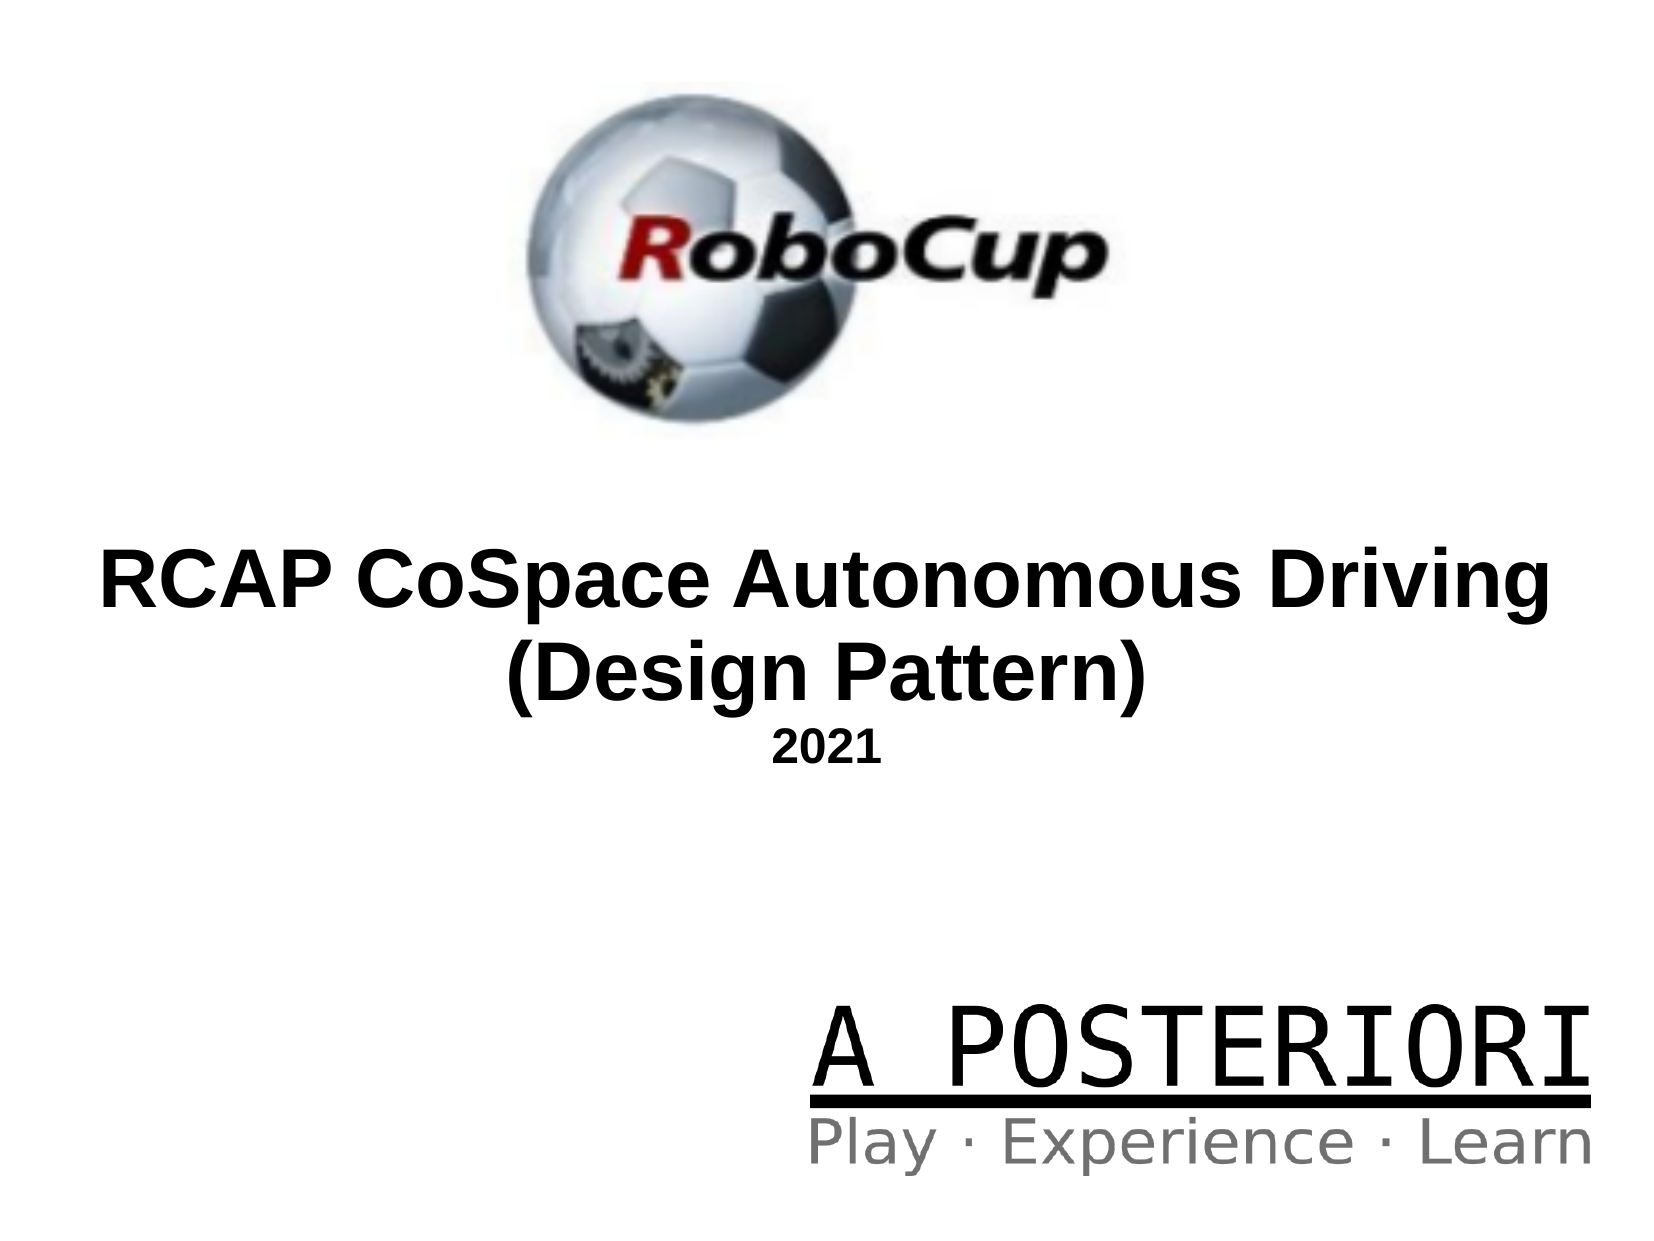

RCAP CoSpace Autonomous Driving
(Design Pattern)
2021